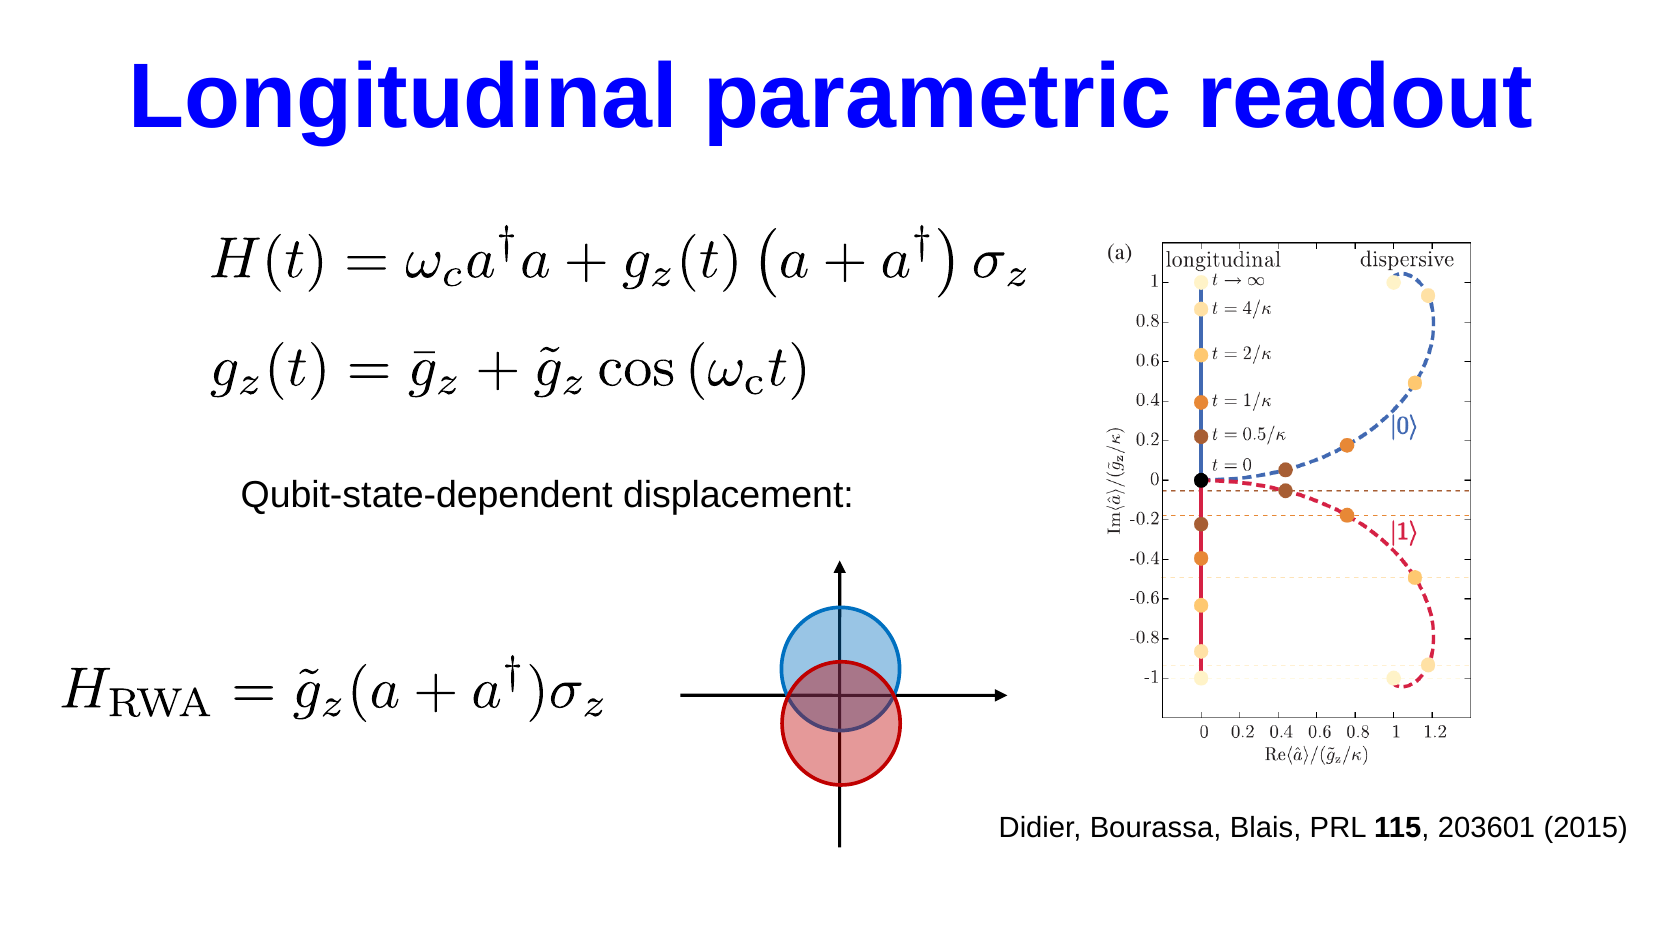

# Longitudinal parametric readout
Qubit-state-dependent displacement:
Didier, Bourassa, Blais, PRL 115, 203601 (2015)